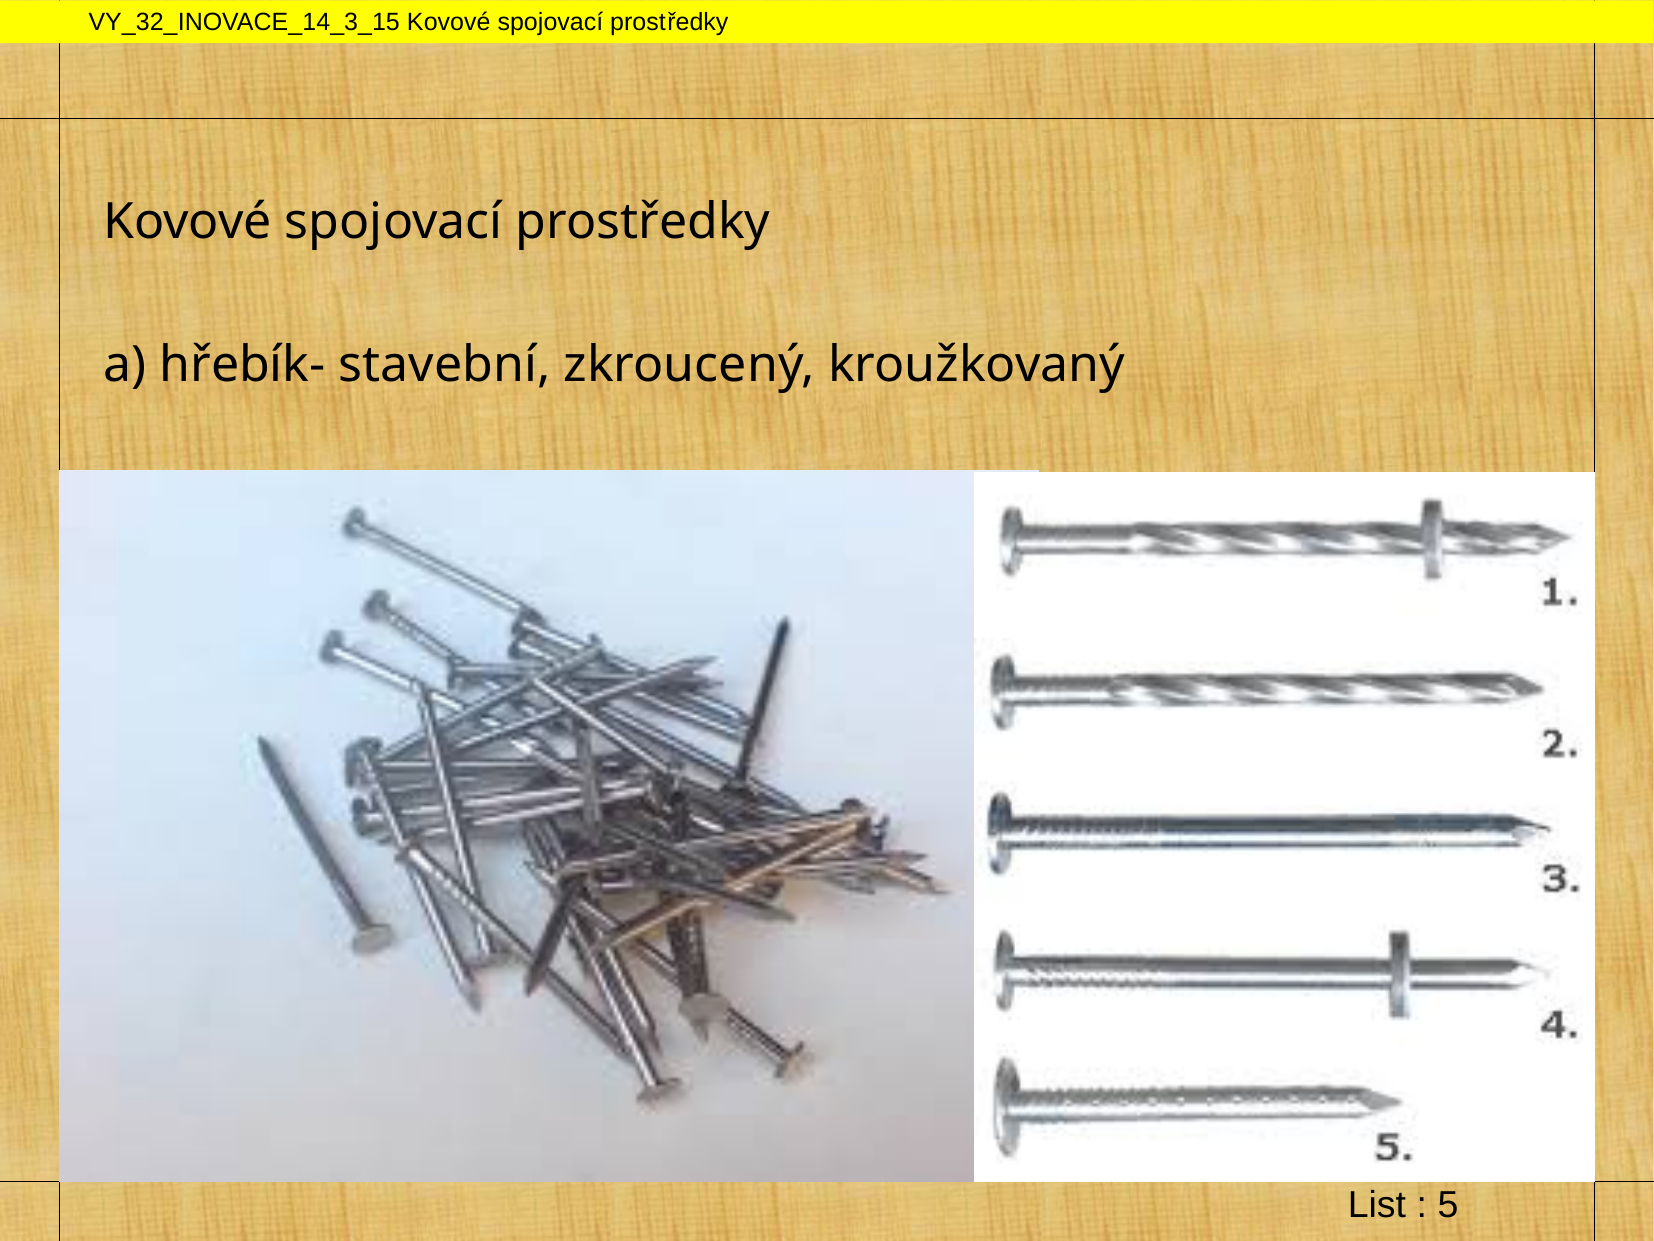

VY_32_INOVACE_14_3_15 Kovové spojovací prostředky
Kovové spojovací prostředky
a) hřebík- stavební, zkroucený, kroužkovaný
List :